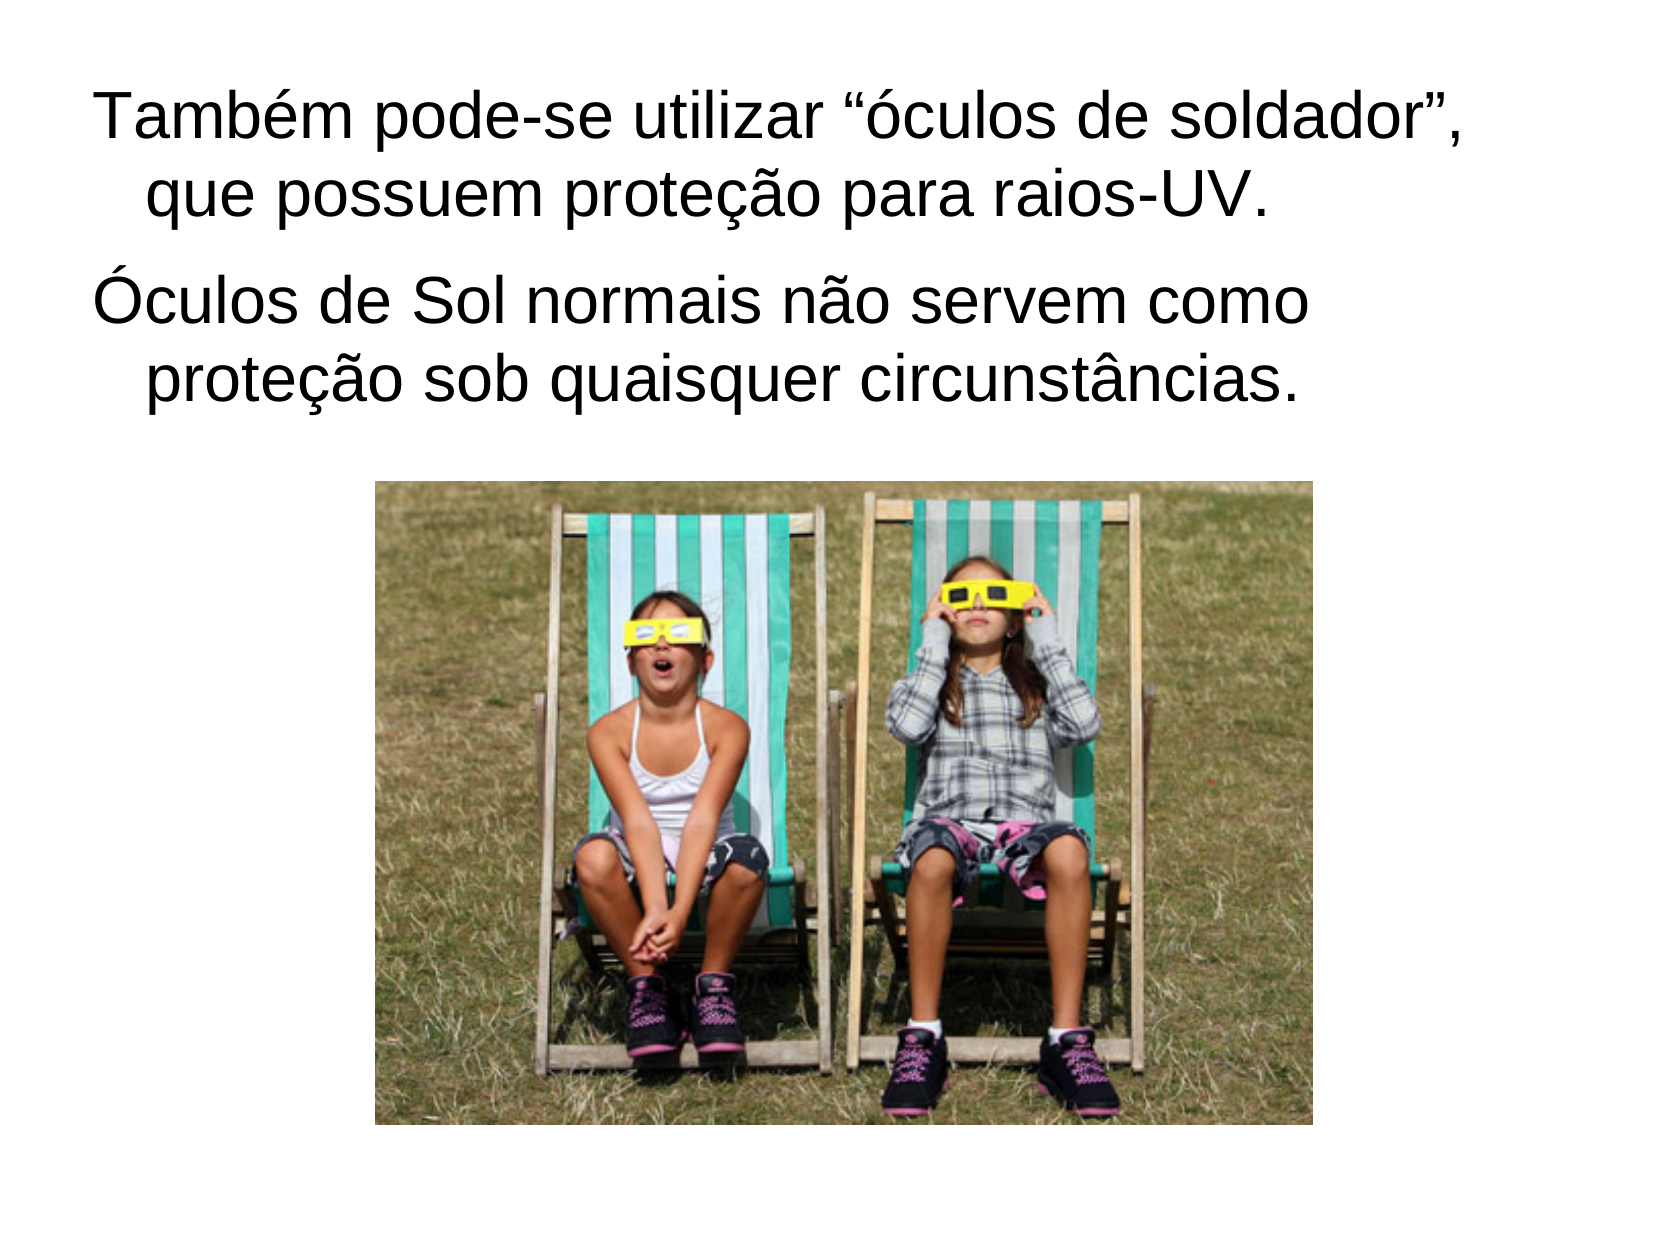

#
Também pode-se utilizar “óculos de soldador”, que possuem proteção para raios-UV.
Óculos de Sol normais não servem como proteção sob quaisquer circunstâncias.